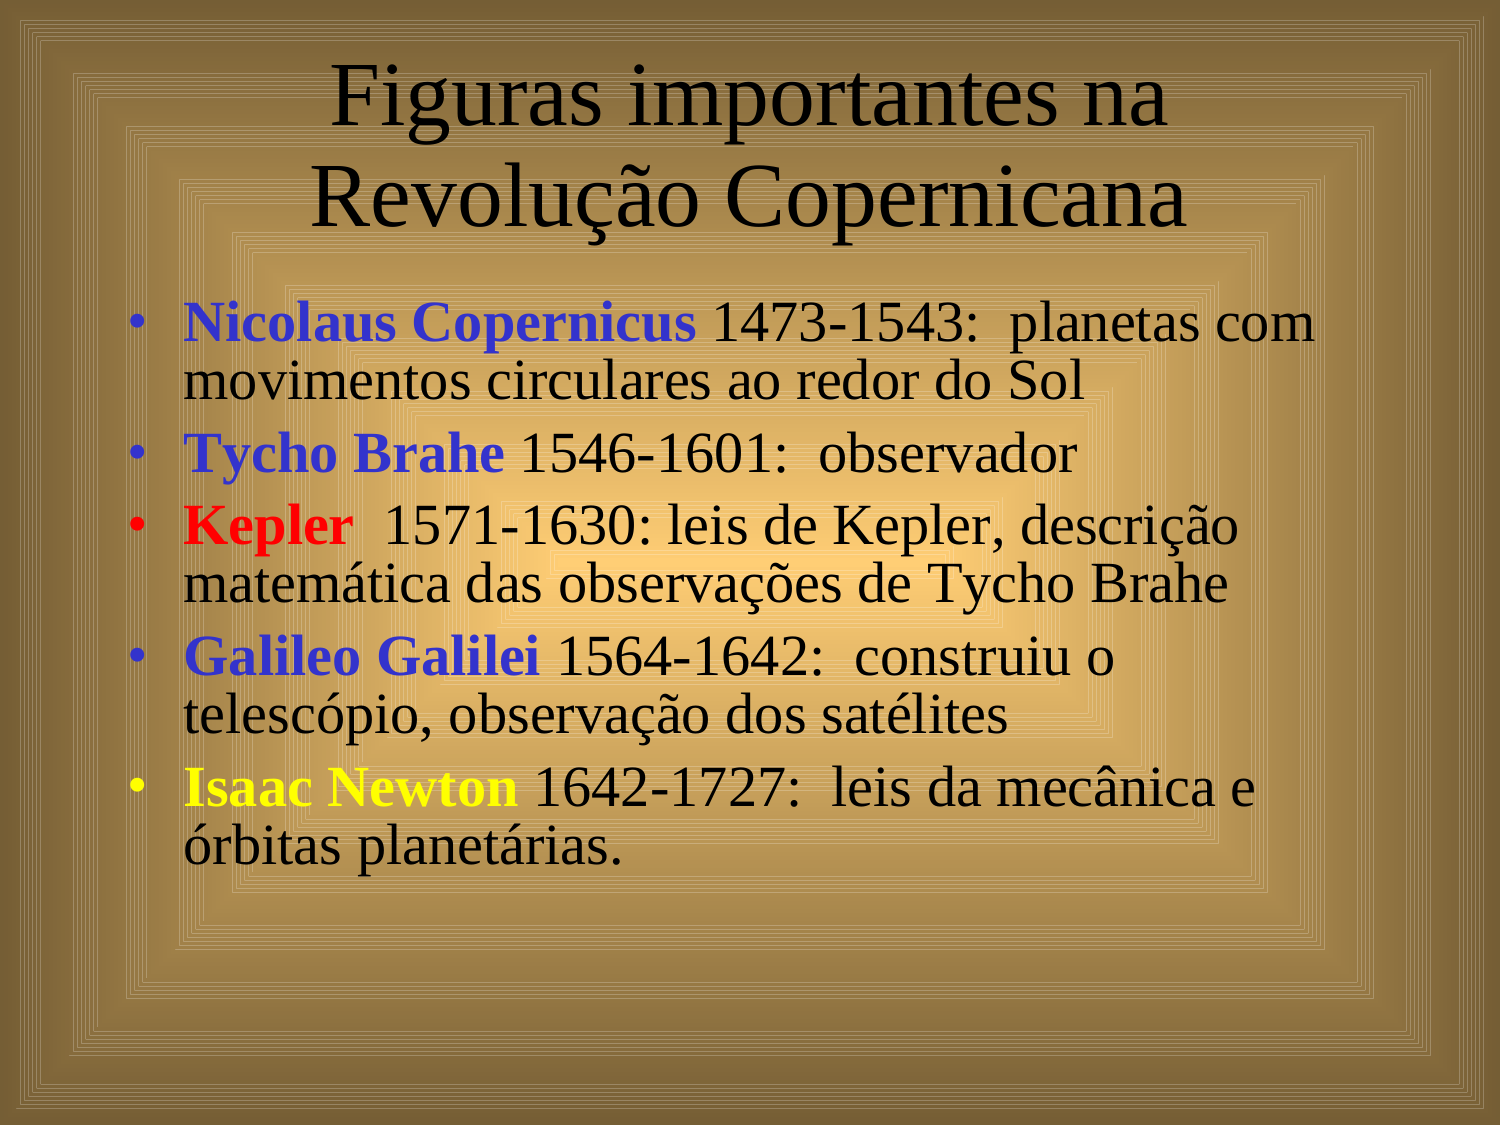

# Figuras importantes na Revolução Copernicana
Nicolaus Copernicus 1473-1543: planetas com movimentos circulares ao redor do Sol
Tycho Brahe 1546-1601: observador
Kepler 1571-1630: leis de Kepler, descrição matemática das observações de Tycho Brahe
Galileo Galilei 1564-1642: construiu o telescópio, observação dos satélites
Isaac Newton 1642-1727: leis da mecânica e órbitas planetárias.